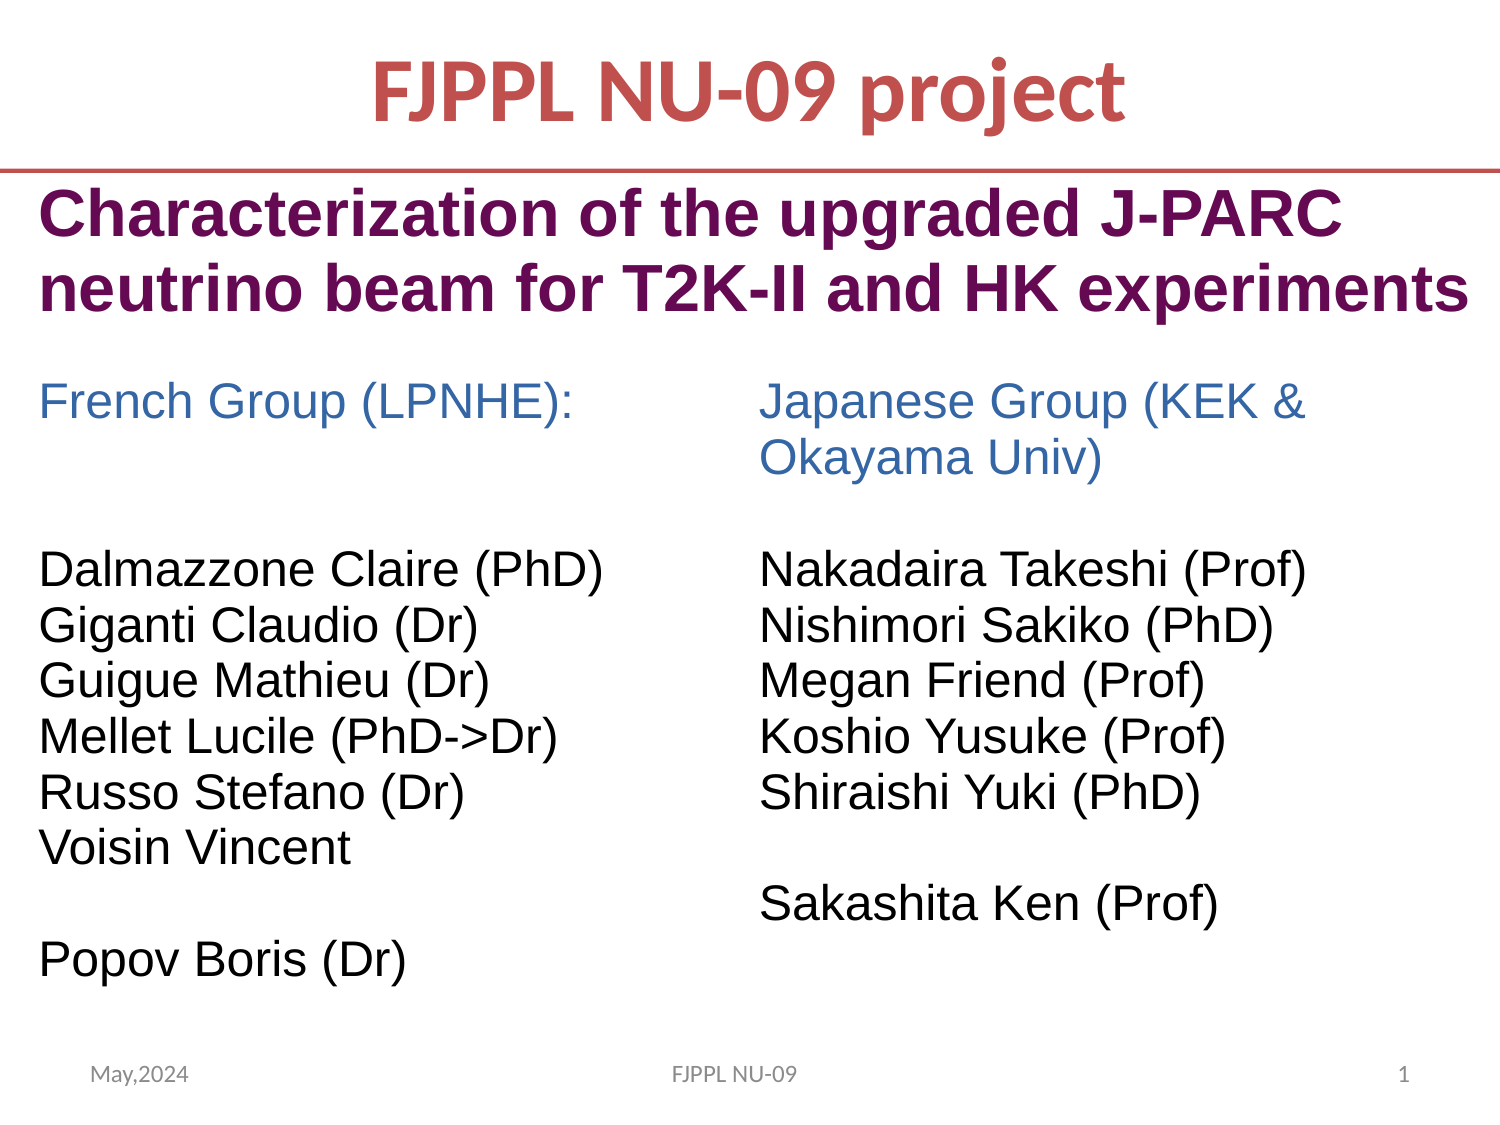

FJPPL NU-09 project
Characterization of the upgraded J-PARC neutrino beam for T2K-II and HK experiments
French Group (LPNHE):
Dalmazzone Claire (PhD)
Giganti Claudio (Dr)
Guigue Mathieu (Dr)
Mellet Lucile (PhD->Dr)
Russo Stefano (Dr)
Voisin Vincent
Popov Boris (Dr)
Japanese Group (KEK & Okayama Univ)
Nakadaira Takeshi (Prof)
Nishimori Sakiko (PhD)
Megan Friend (Prof)
Koshio Yusuke (Prof)
Shiraishi Yuki (PhD)
Sakashita Ken (Prof)
May,2024
FJPPL NU-09